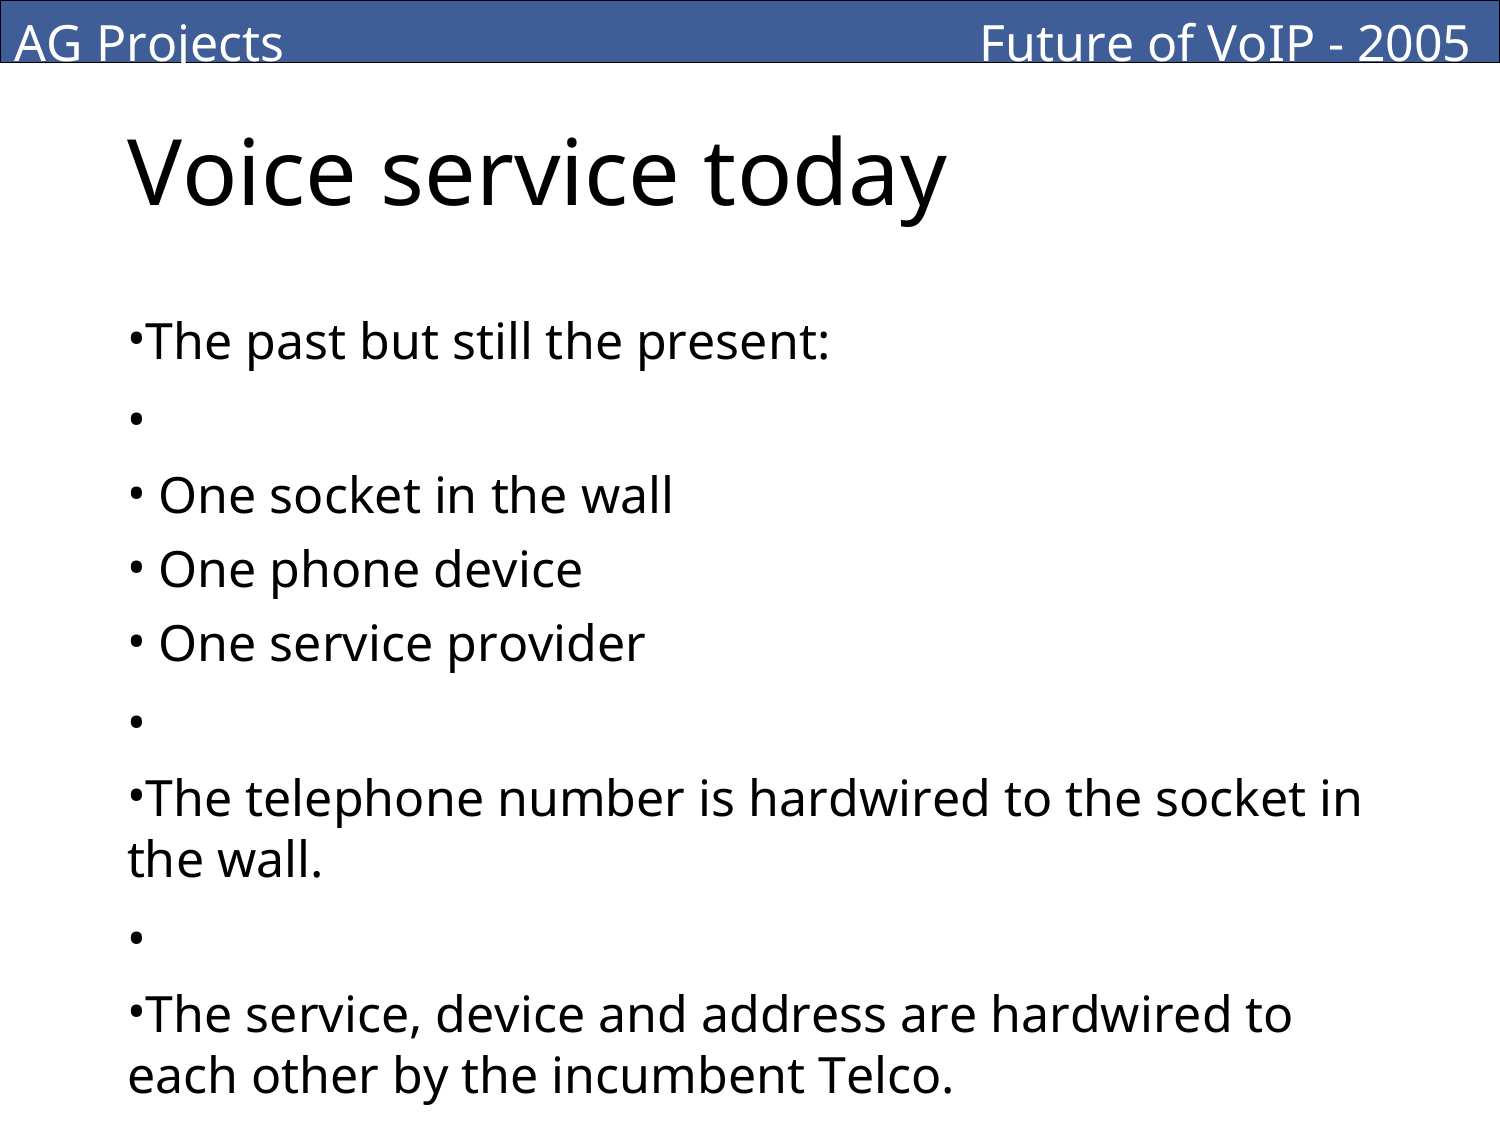

# Voice service today
The past but still the present:
 One socket in the wall
 One phone device
 One service provider
The telephone number is hardwired to the socket in the wall.
The service, device and address are hardwired to each other by the incumbent Telco.